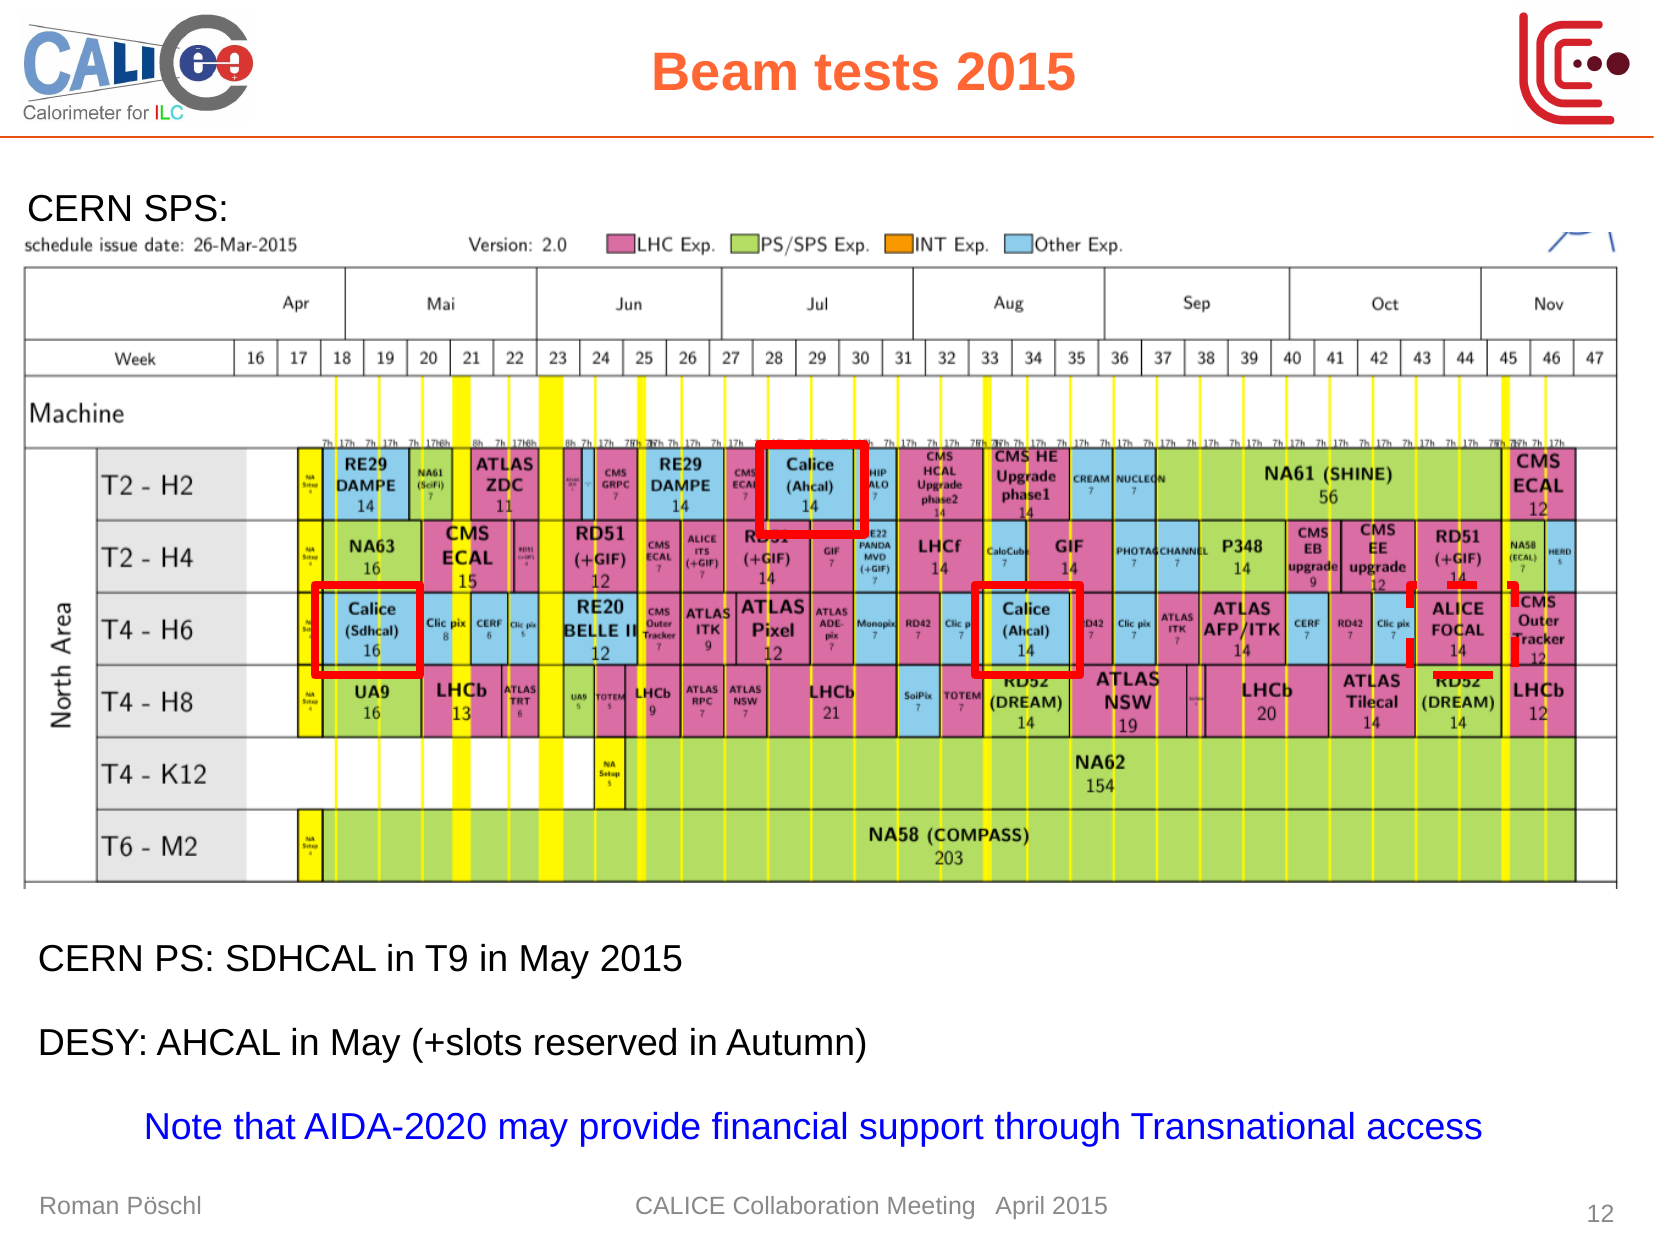

# Beam tests 2015
CERN SPS:
CERN PS: SDHCAL in T9 in May 2015
DESY: AHCAL in May (+slots reserved in Autumn)
Note that AIDA-2020 may provide financial support through Transnational access